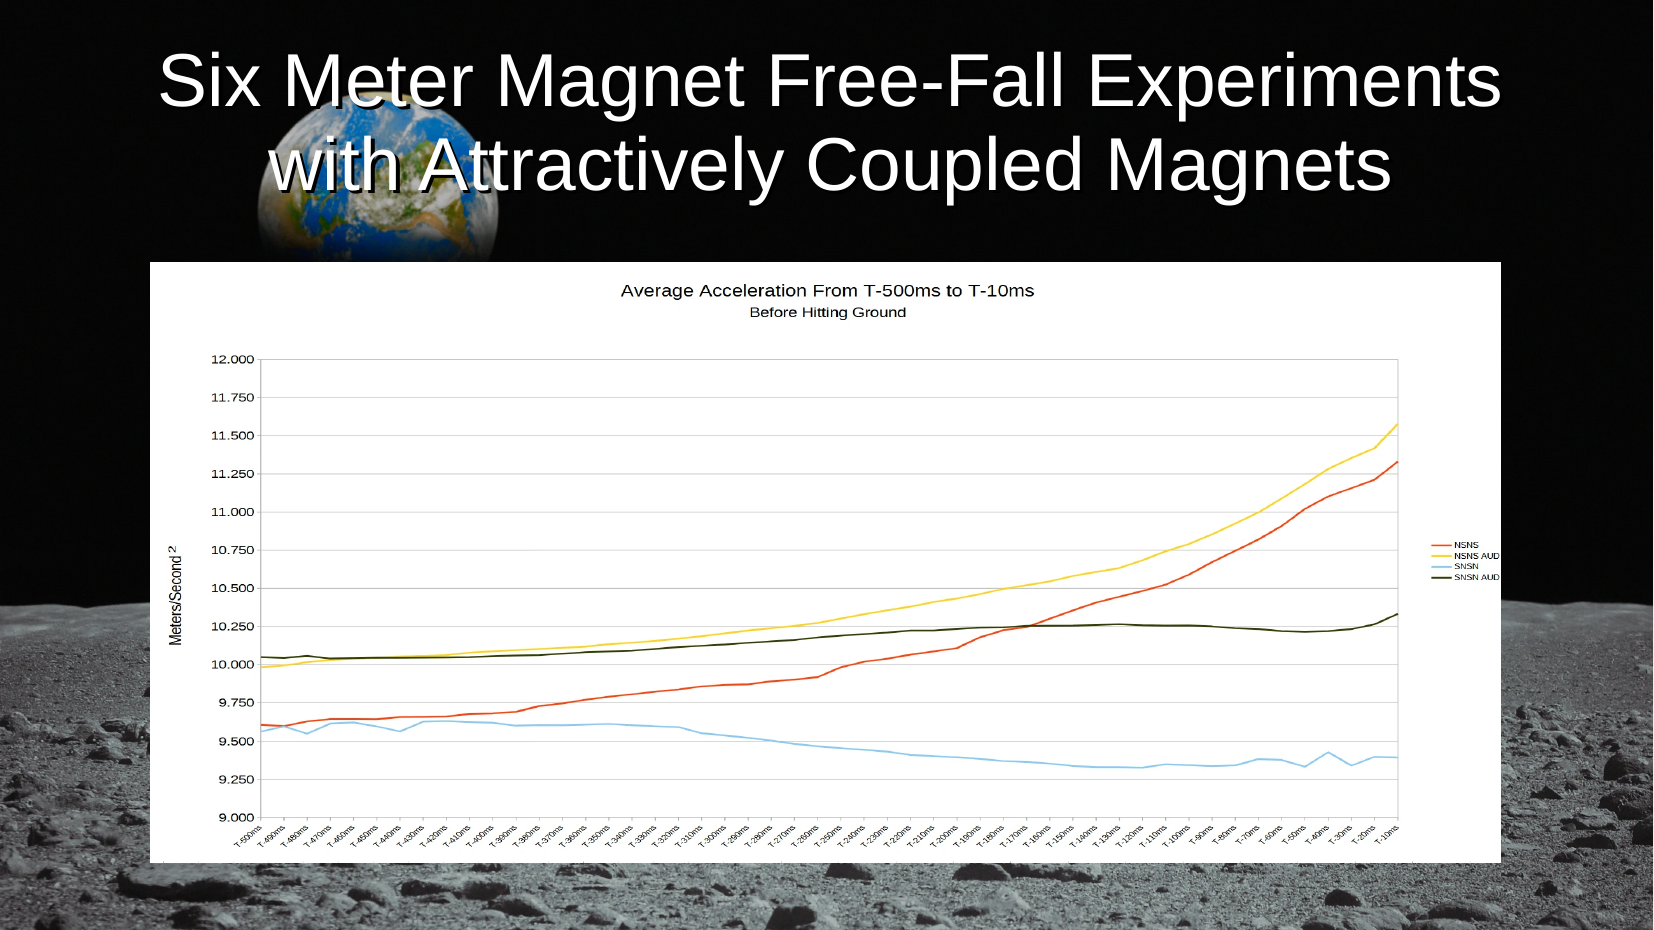

# Six Meter Magnet Free-Fall Experiments with Attractively Coupled Magnets